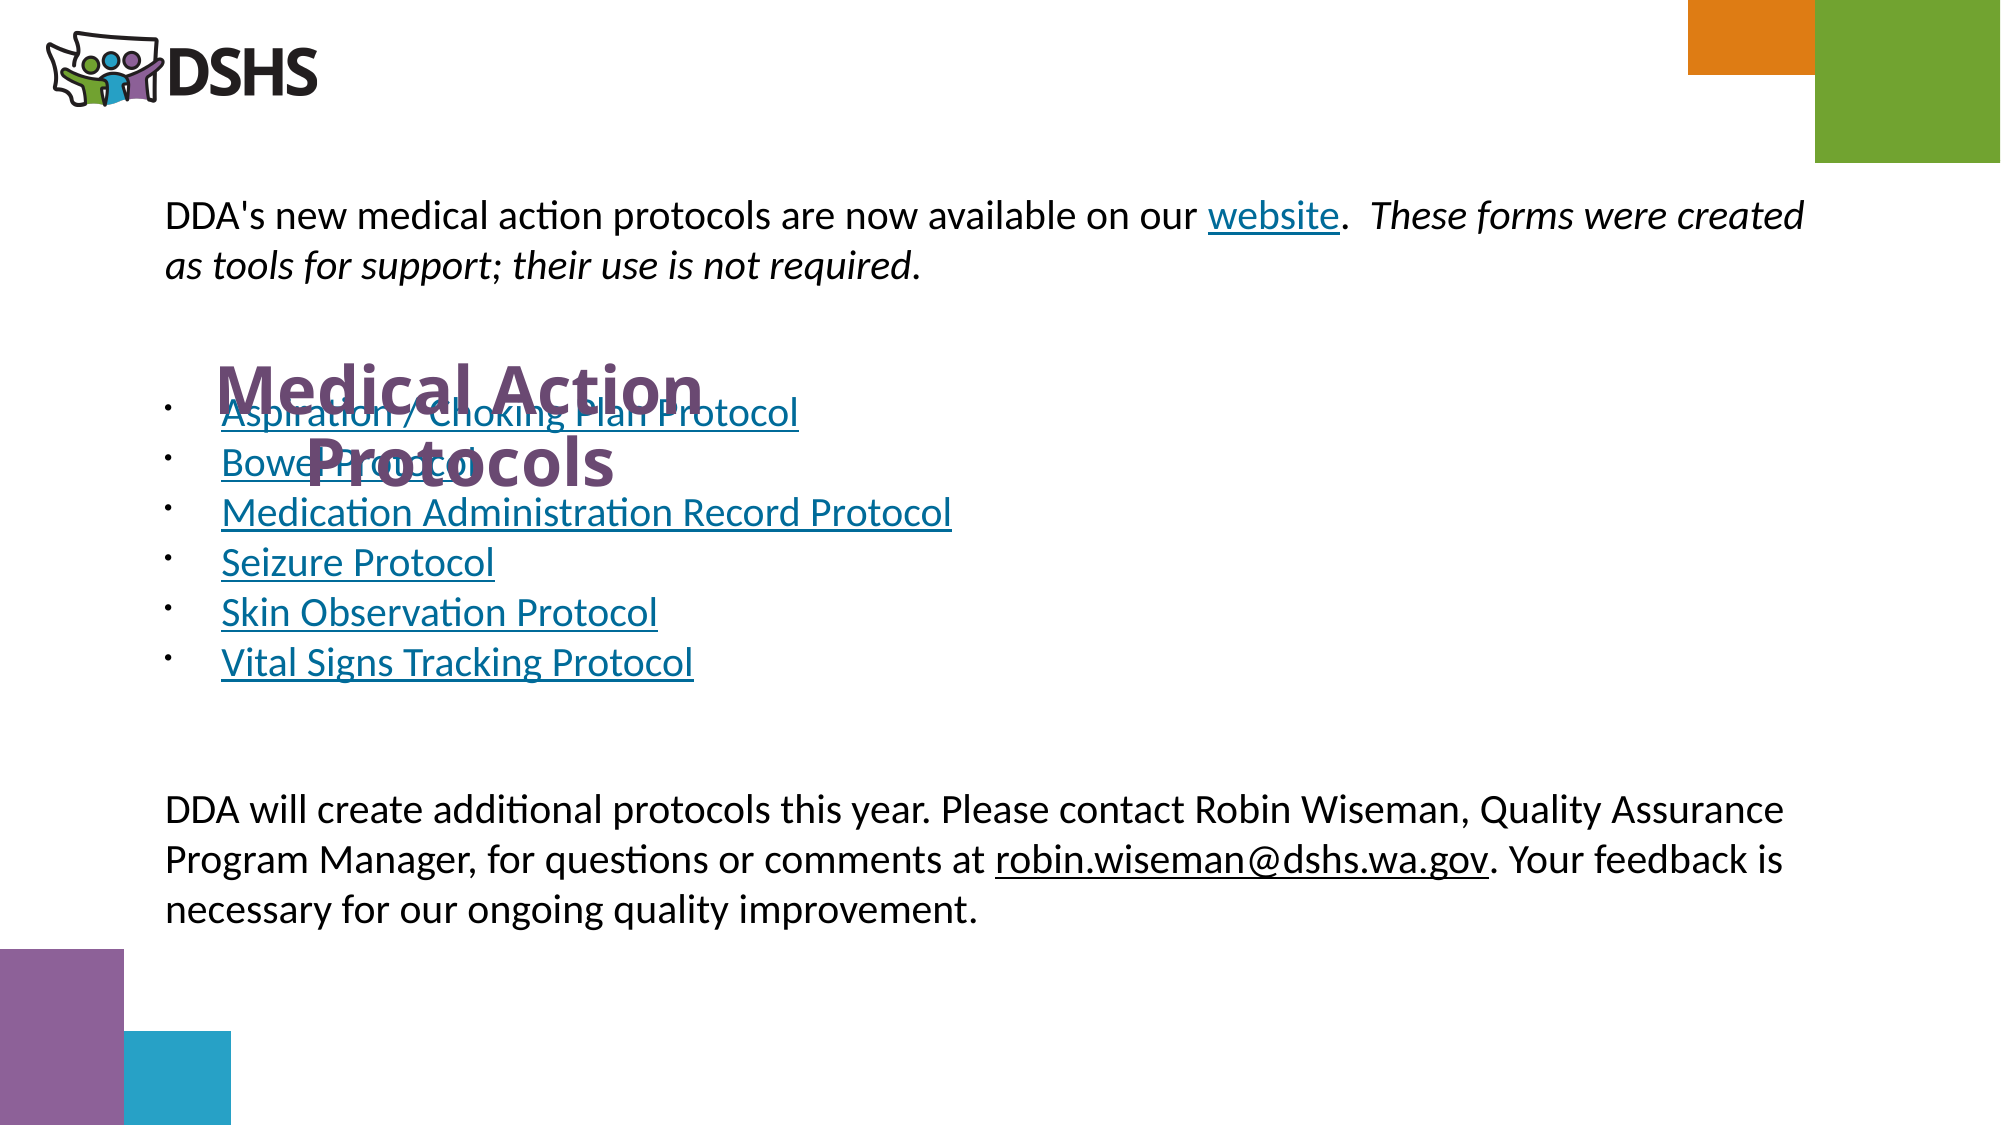

DDA's new medical action protocols are now available on our website.  These forms were created as tools for support; their use is not required.
Aspiration / Choking Plan Protocol
Bowel Protocol
Medication Administration Record Protocol
Seizure Protocol
Skin Observation Protocol
Vital Signs Tracking Protocol
DDA will create additional protocols this year. Please contact Robin Wiseman, Quality Assurance Program Manager, for questions or comments at robin.wiseman@dshs.wa.gov. Your feedback is necessary for our ongoing quality improvement.
# Medical Action Protocols